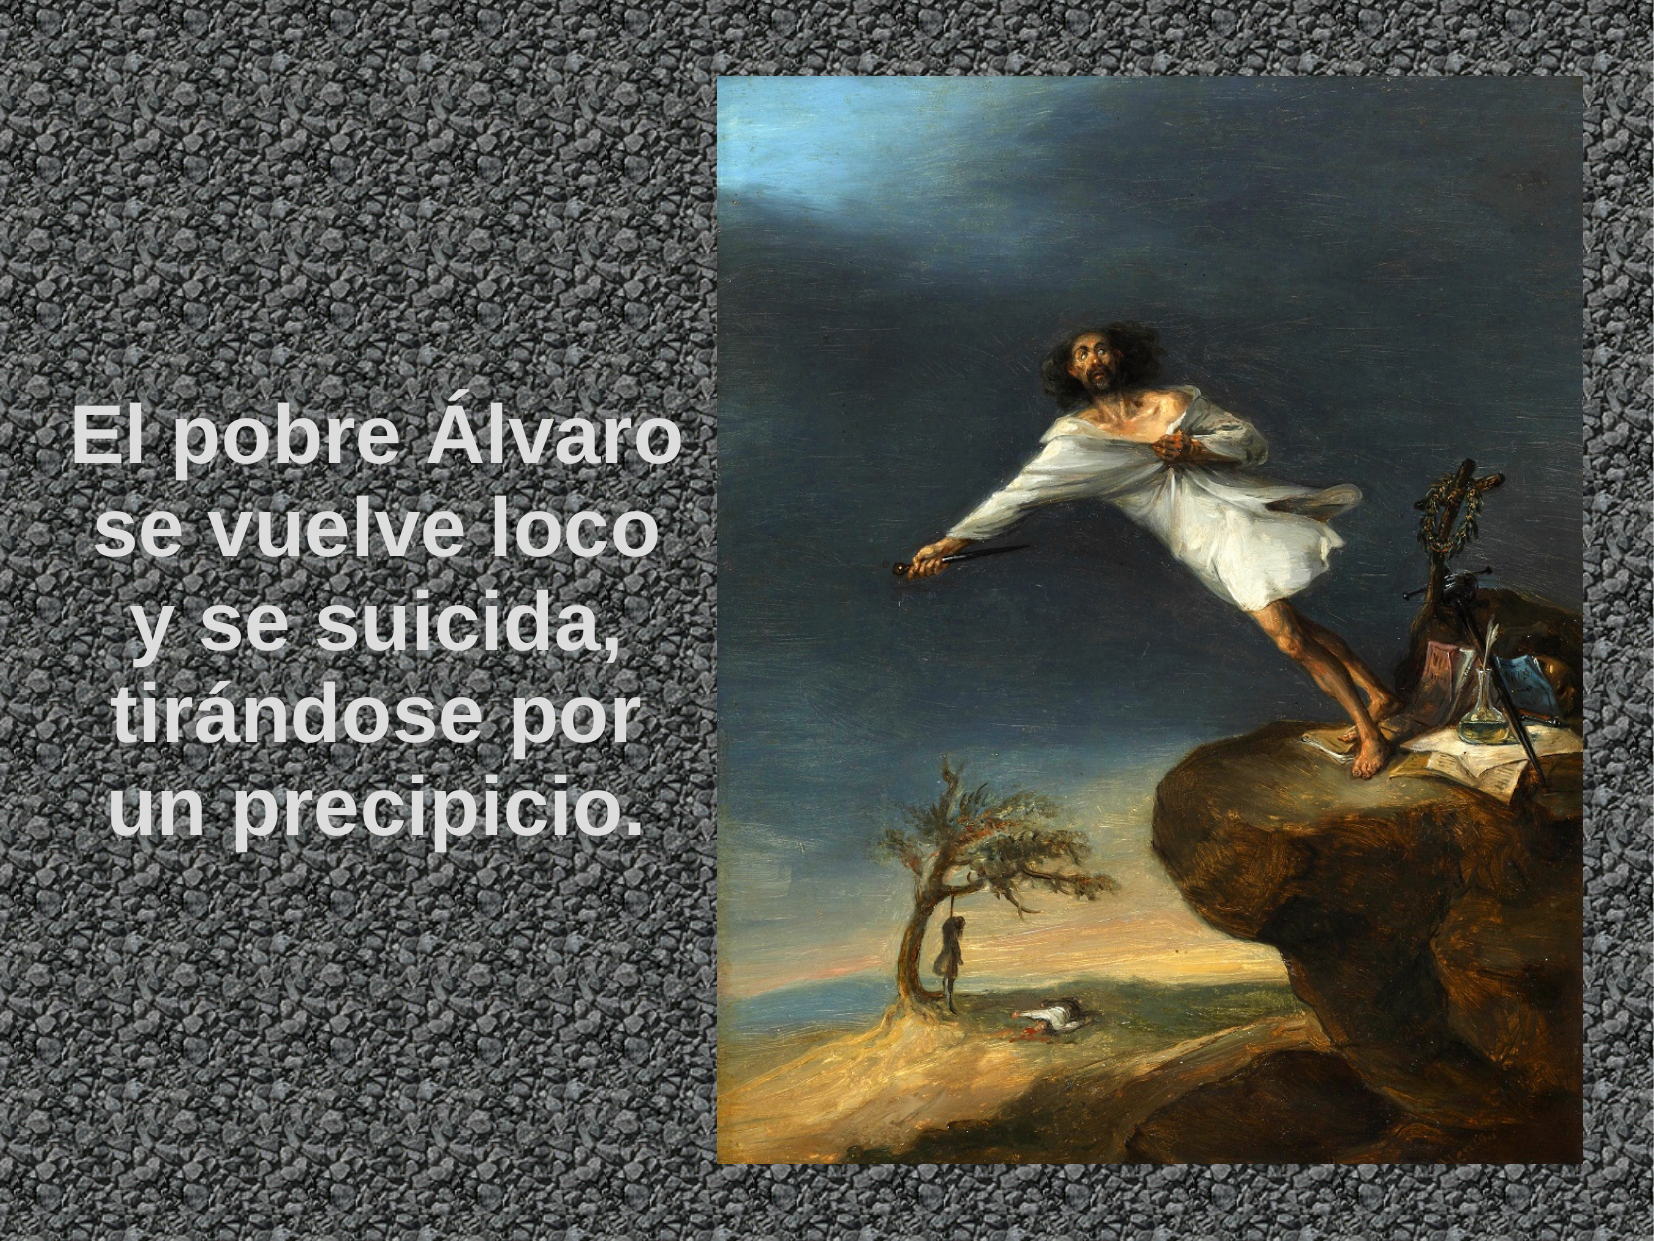

# El pobre Álvaro se vuelve loco y se suicida, tirándose por un precipicio.